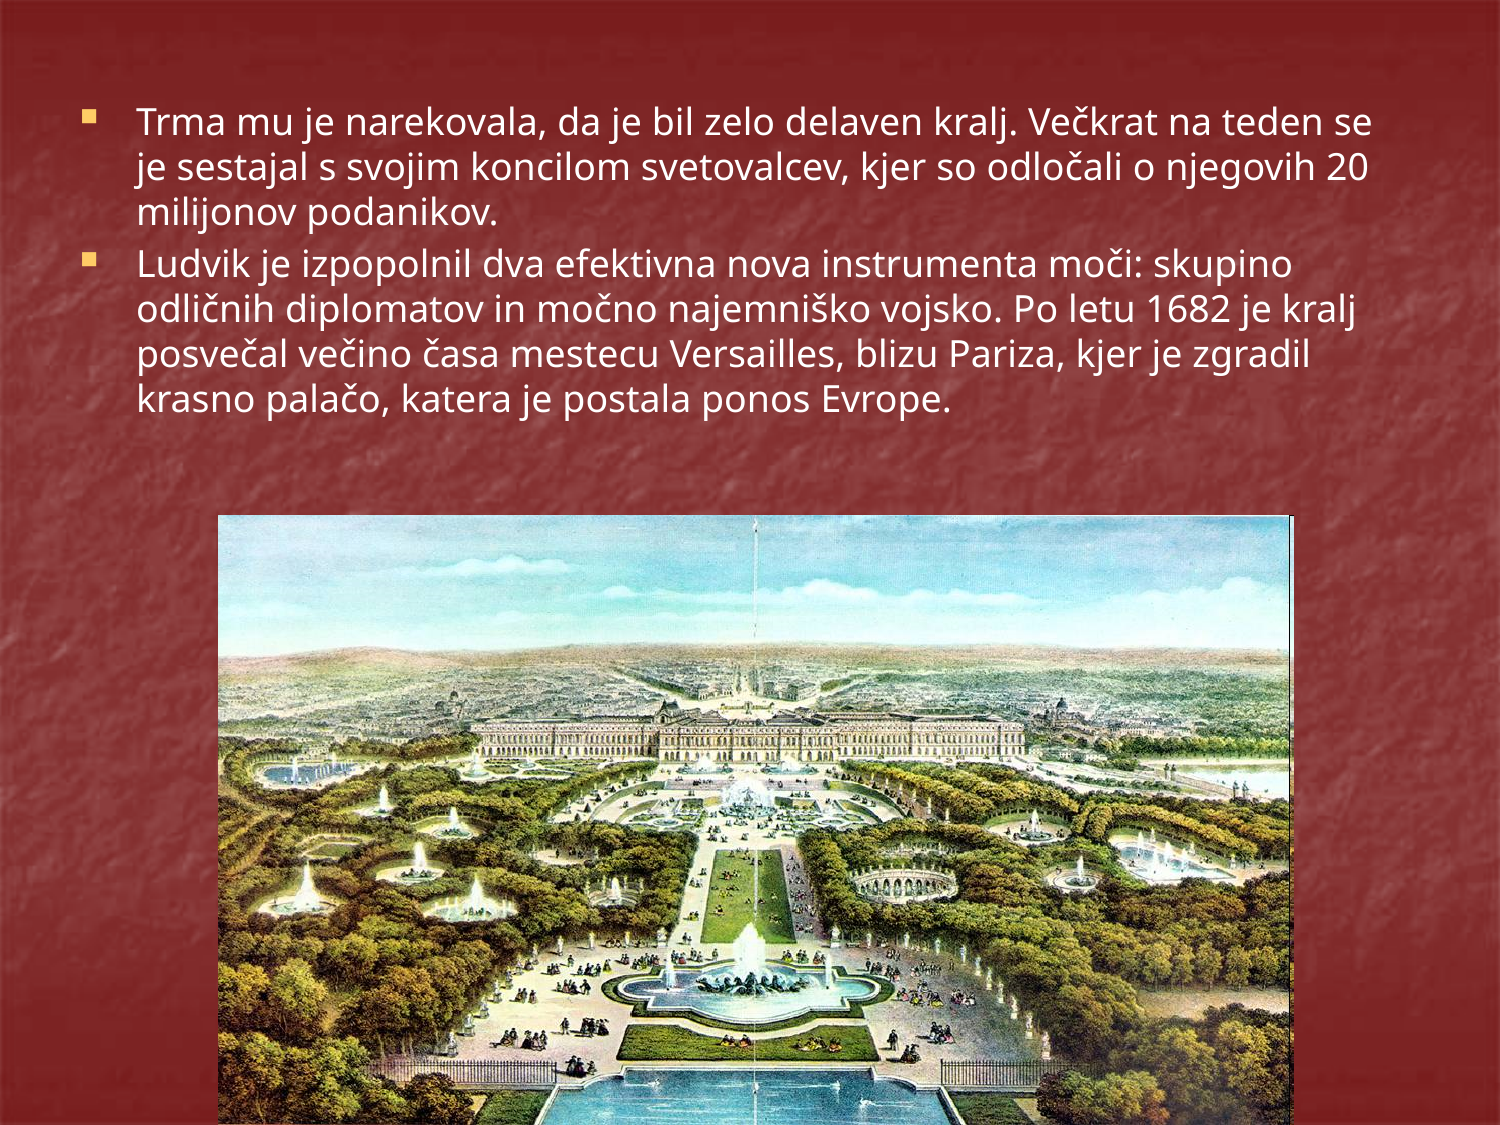

#
Trma mu je narekovala, da je bil zelo delaven kralj. Večkrat na teden se je sestajal s svojim koncilom svetovalcev, kjer so odločali o njegovih 20 milijonov podanikov.
Ludvik je izpopolnil dva efektivna nova instrumenta moči: skupino odličnih diplomatov in močno najemniško vojsko. Po letu 1682 je kralj posvečal večino časa mestecu Versailles, blizu Pariza, kjer je zgradil krasno palačo, katera je postala ponos Evrope.